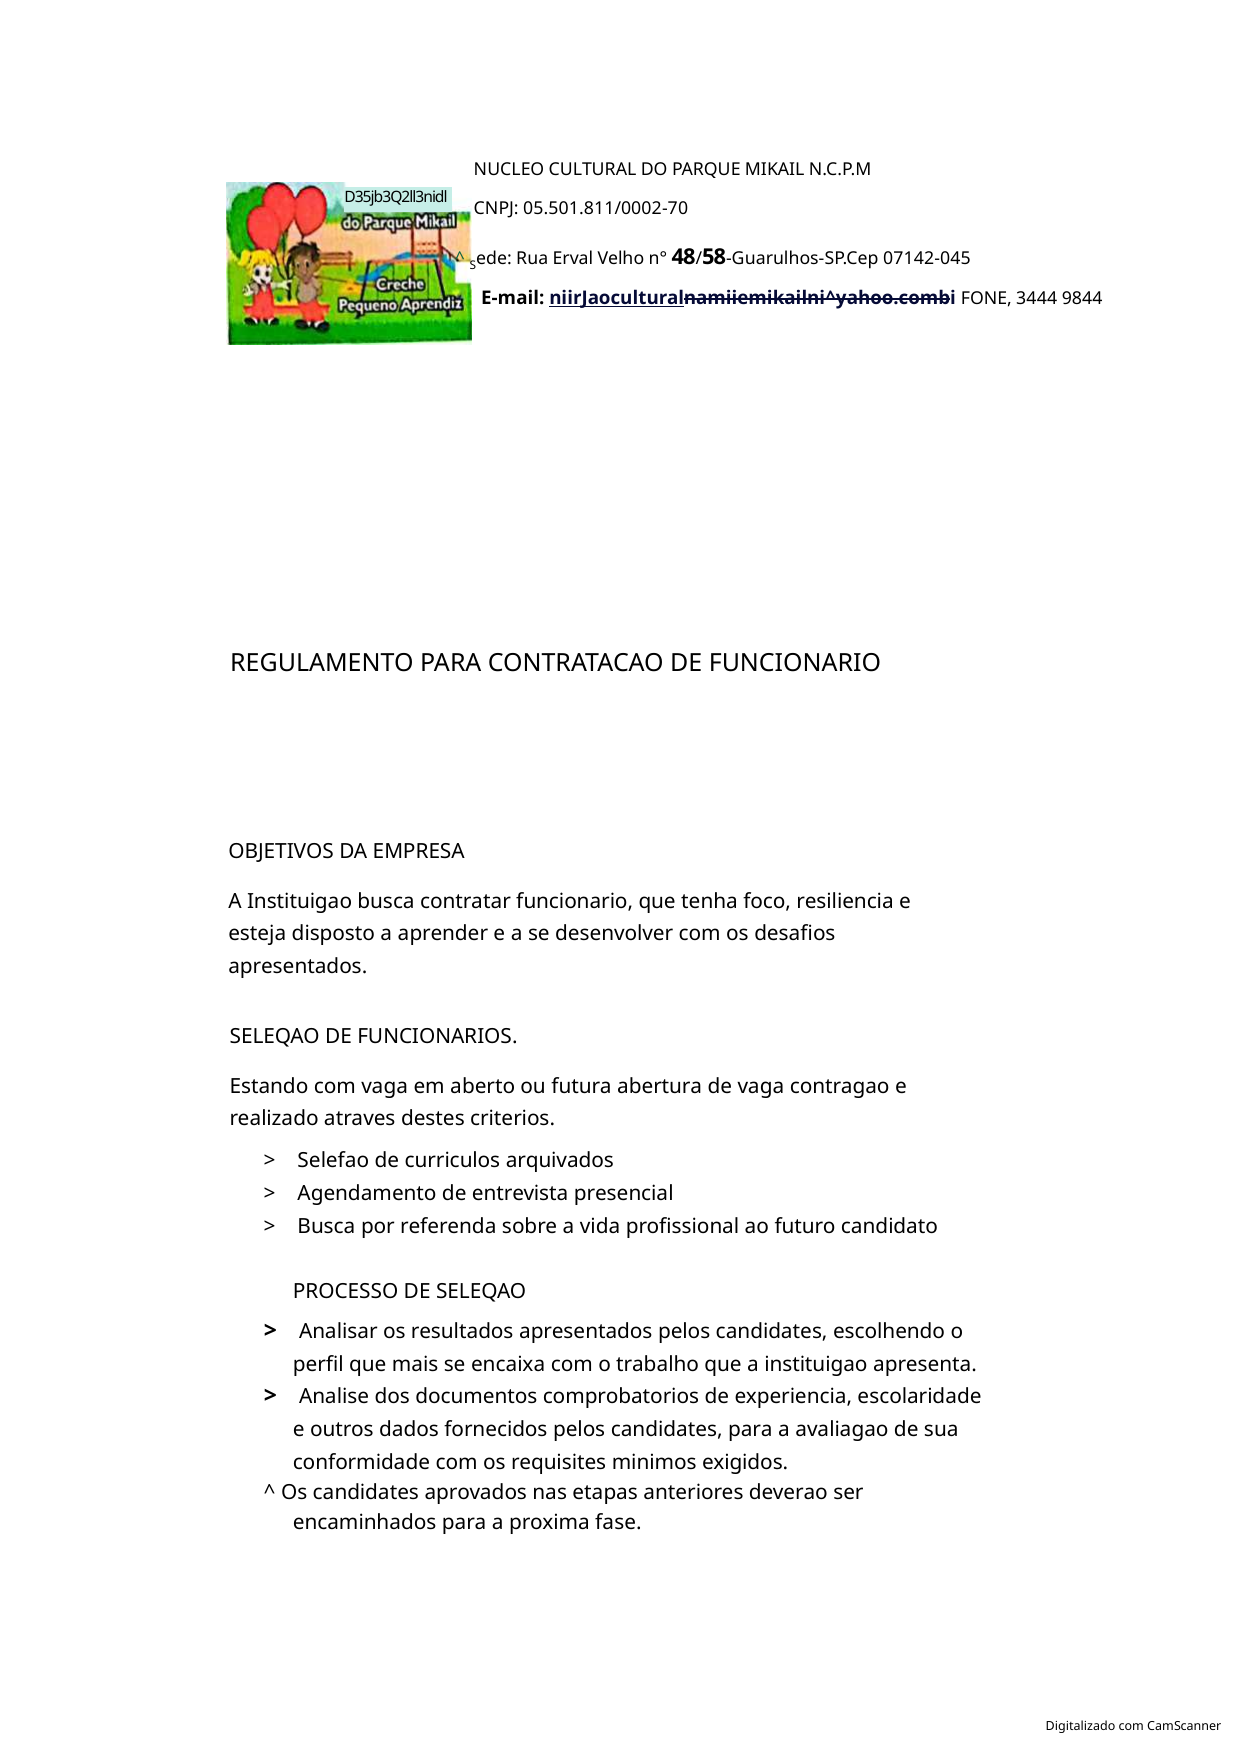

NUCLEO CULTURAL DO PARQUE MIKAIL N.C.P.M
CNPJ: 05.501.811/0002-70
D35jb3Q2ll3nidl
^ Sede: Rua Erval Velho n° 48/58-Guarulhos-SP.Cep 07142-045
E-mail: niirJaoculturalnamiiemikailni^yahoo.combi FONE, 3444 9844
REGULAMENTO PARA CONTRATACAO DE FUNCIONARIO
OBJETIVOS DA EMPRESA
A Instituigao busca contratar funcionario, que tenha foco, resiliencia e esteja disposto a aprender e a se desenvolver com os desafios apresentados.
SELEQAO DE FUNCIONARIOS.
Estando com vaga em aberto ou futura abertura de vaga contragao e realizado atraves destes criterios.
> Selefao de curriculos arquivados
> Agendamento de entrevista presencial
> Busca por referenda sobre a vida profissional ao futuro candidato
PROCESSO DE SELEQAO
> Analisar os resultados apresentados pelos candidates, escolhendo o perfil que mais se encaixa com o trabalho que a instituigao apresenta.
> Analise dos documentos comprobatorios de experiencia, escolaridade e outros dados fornecidos pelos candidates, para a avaliagao de sua conformidade com os requisites minimos exigidos.
^ Os candidates aprovados nas etapas anteriores deverao ser encaminhados para a proxima fase.
Digitalizado com CamScanner